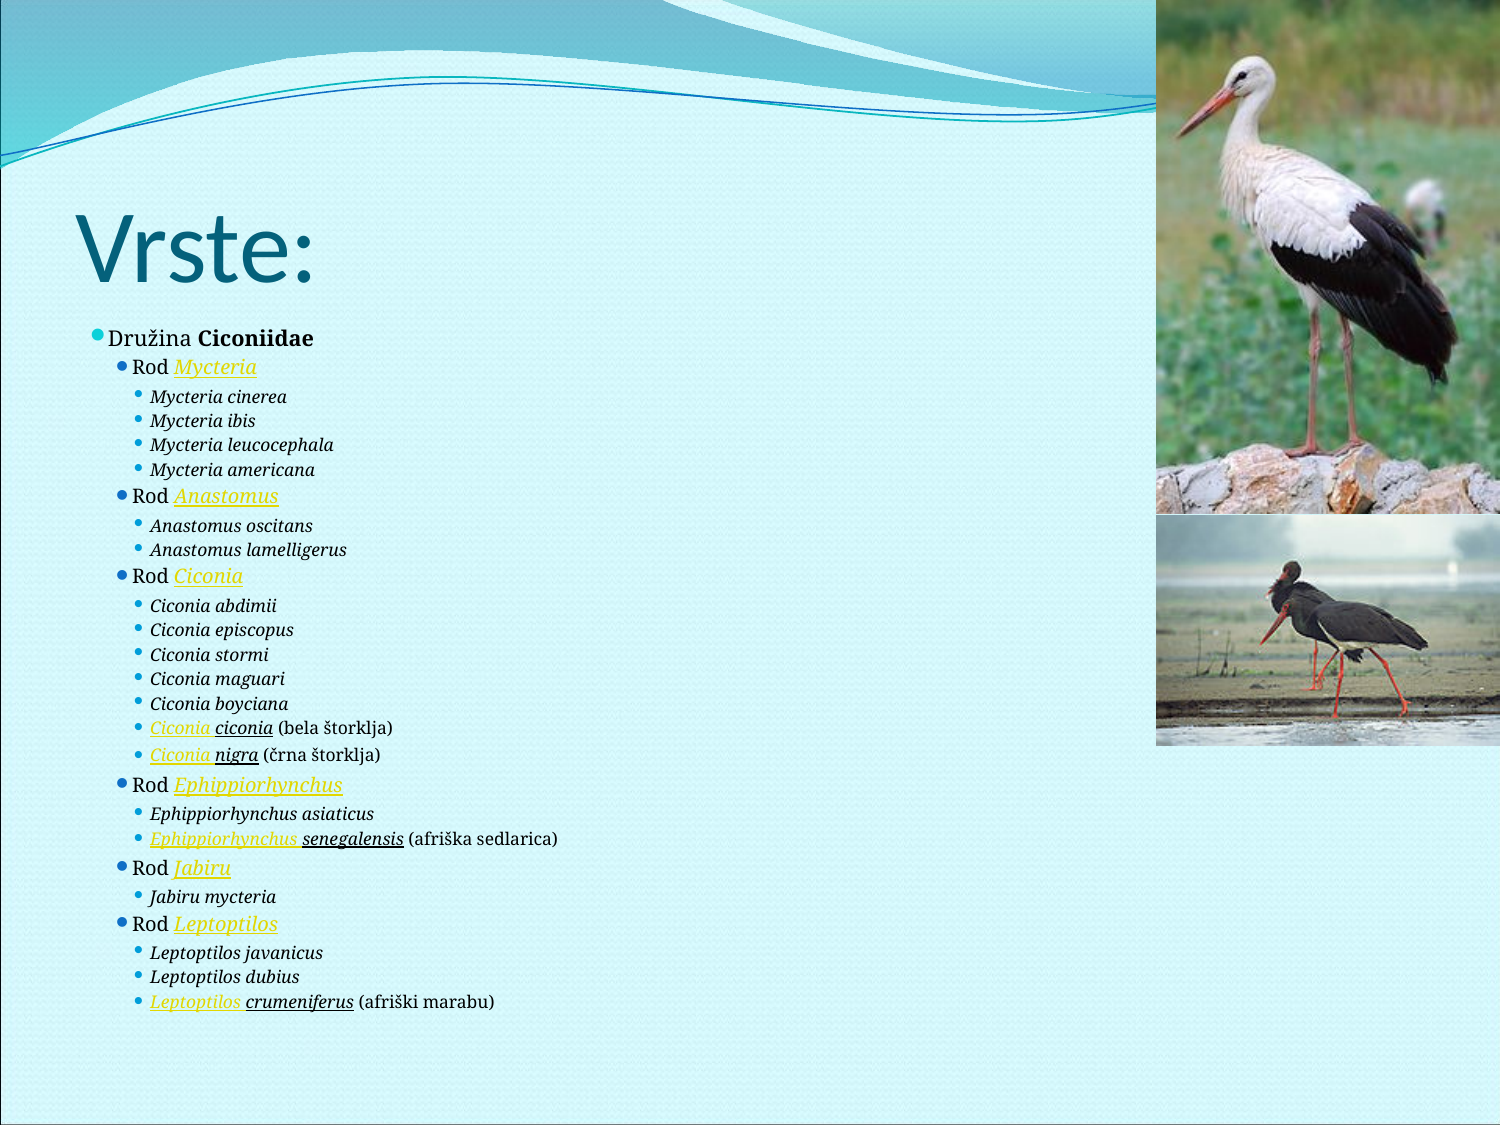

# Vrste:
Družina Ciconiidae
Rod Mycteria
Mycteria cinerea
Mycteria ibis
Mycteria leucocephala
Mycteria americana
Rod Anastomus
Anastomus oscitans
Anastomus lamelligerus
Rod Ciconia
Ciconia abdimii
Ciconia episcopus
Ciconia stormi
Ciconia maguari
Ciconia boyciana
Ciconia ciconia (bela štorklja)
Ciconia nigra (črna štorklja)
Rod Ephippiorhynchus
Ephippiorhynchus asiaticus
Ephippiorhynchus senegalensis (afriška sedlarica)
Rod Jabiru
Jabiru mycteria
Rod Leptoptilos
Leptoptilos javanicus
Leptoptilos dubius
Leptoptilos crumeniferus (afriški marabu)